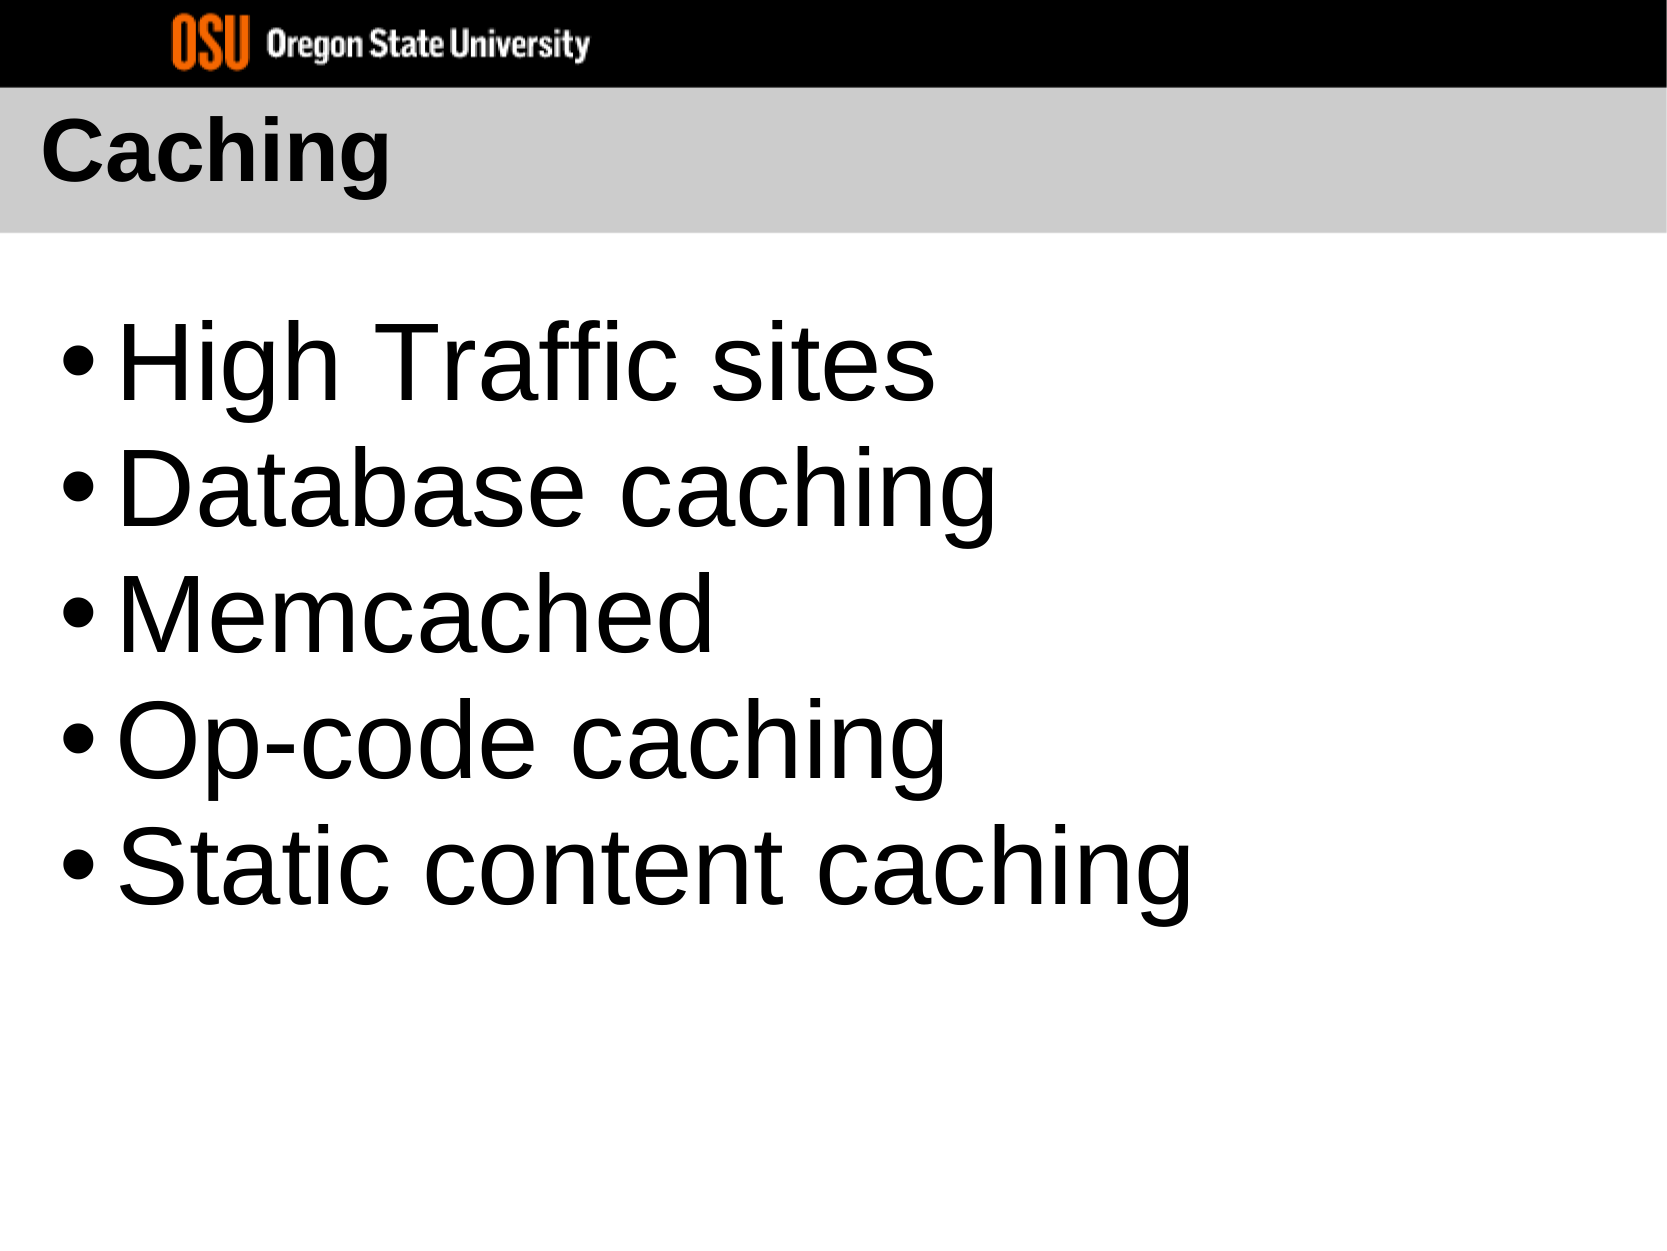

# Caching
High Traffic sites
Database caching
Memcached
Op-code caching
Static content caching